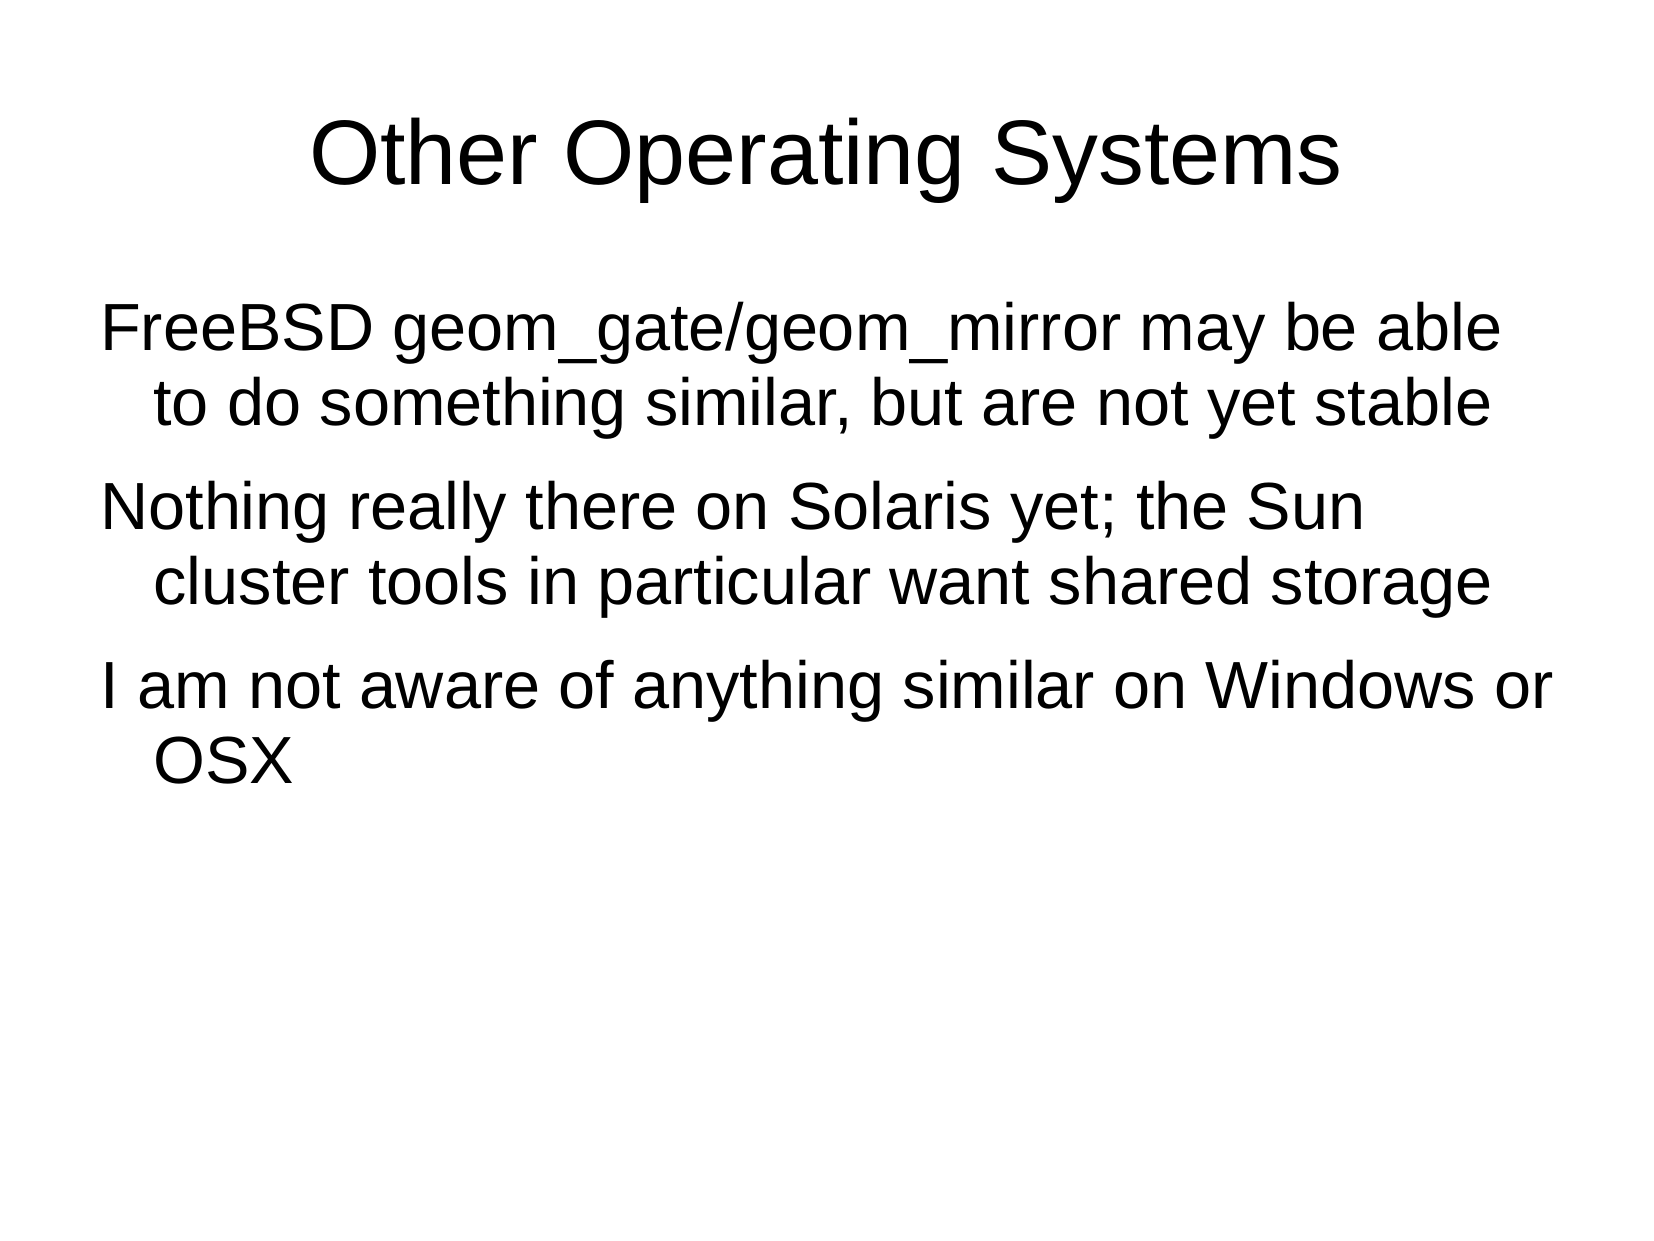

# Other Operating Systems
FreeBSD geom_gate/geom_mirror may be able to do something similar, but are not yet stable
Nothing really there on Solaris yet; the Sun cluster tools in particular want shared storage
I am not aware of anything similar on Windows or OSX